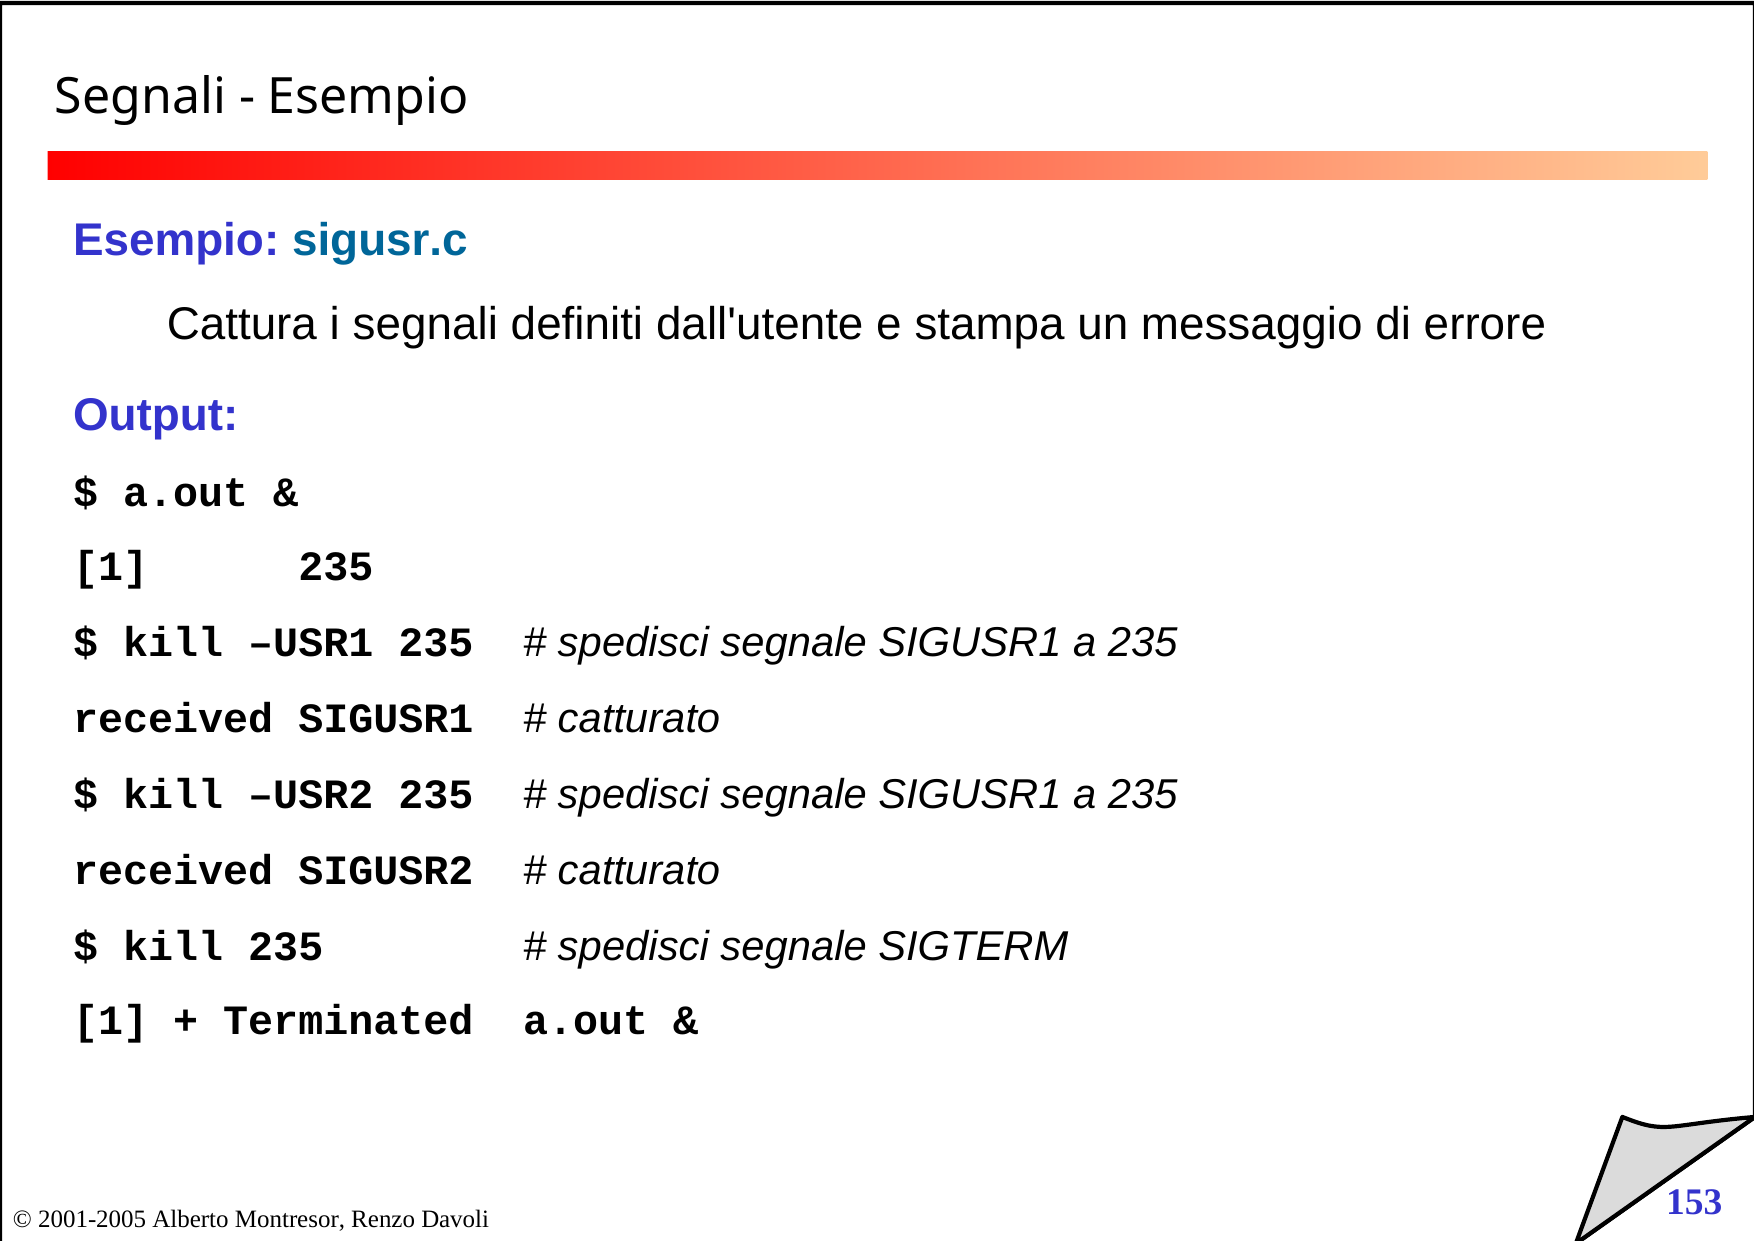

# Segnali - Esempio
Esempio: sigusr.c
Cattura i segnali definiti dall'utente e stampa un messaggio di errore
Output:
$ a.out &
[1] 235
$ kill –USR1 235	# spedisci segnale SIGUSR1 a 235
received SIGUSR1	# catturato
$ kill –USR2 235	# spedisci segnale SIGUSR1 a 235
received SIGUSR2	# catturato
$ kill 235		# spedisci segnale SIGTERM
[1] + Terminated	a.out &